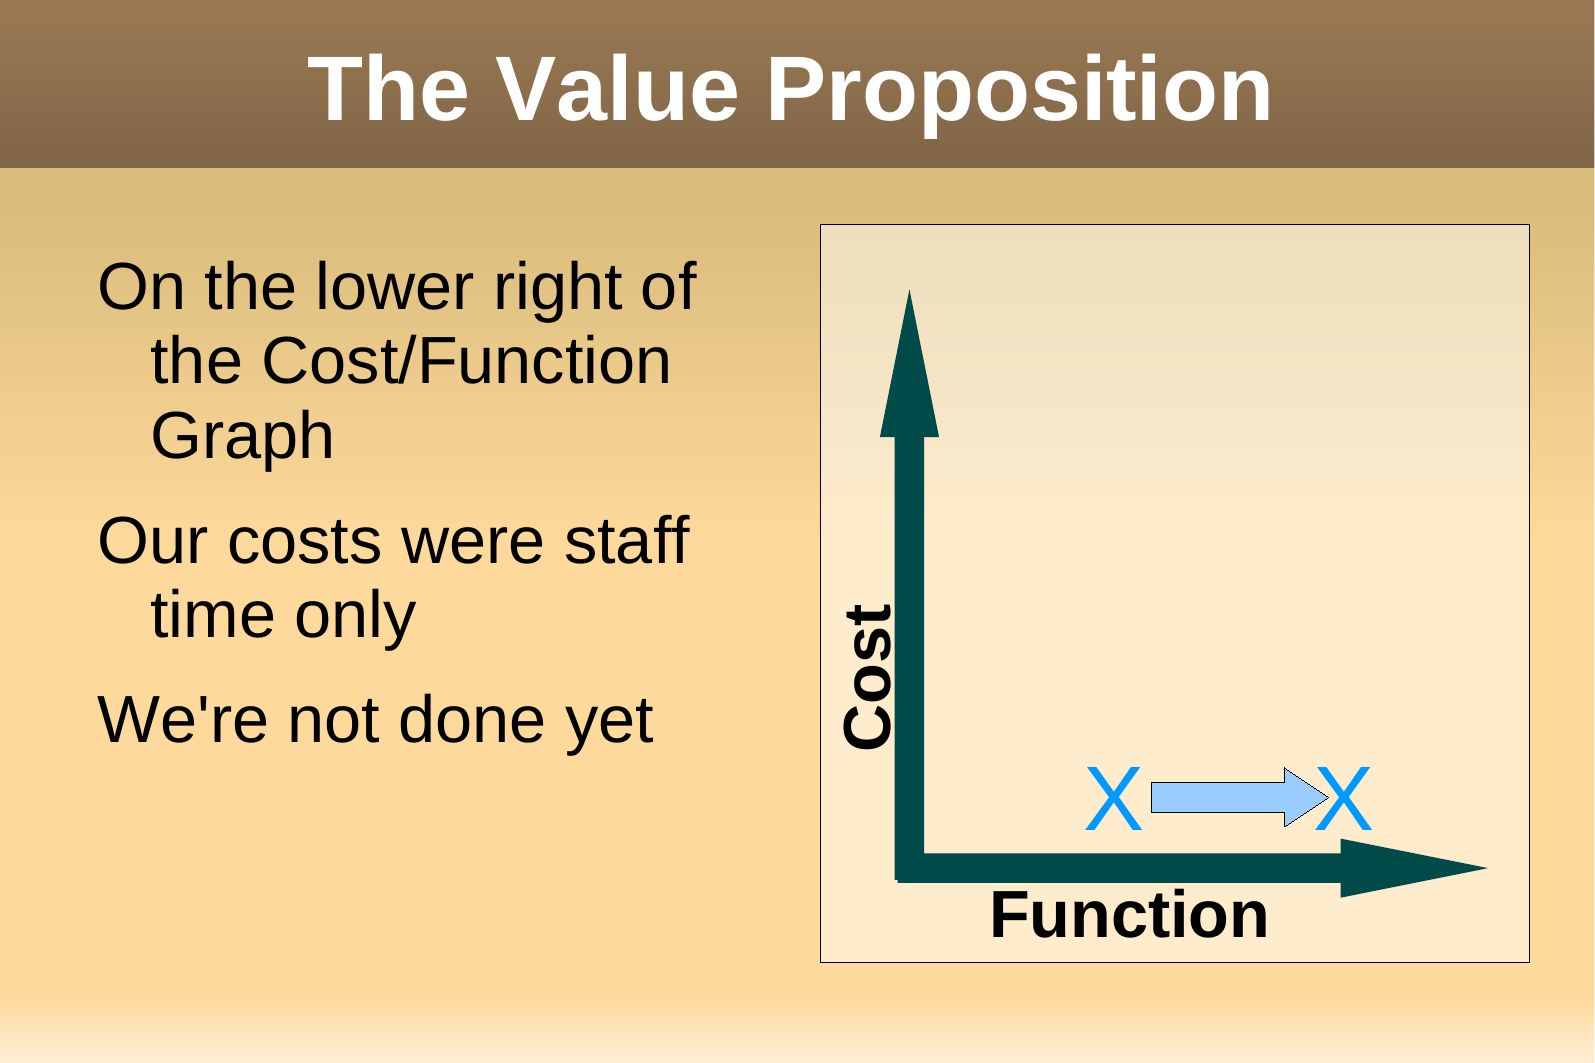

# The Value Proposition
On the lower right of the Cost/Function Graph
Our costs were staff time only
We're not done yet
Cost
X
X
Function